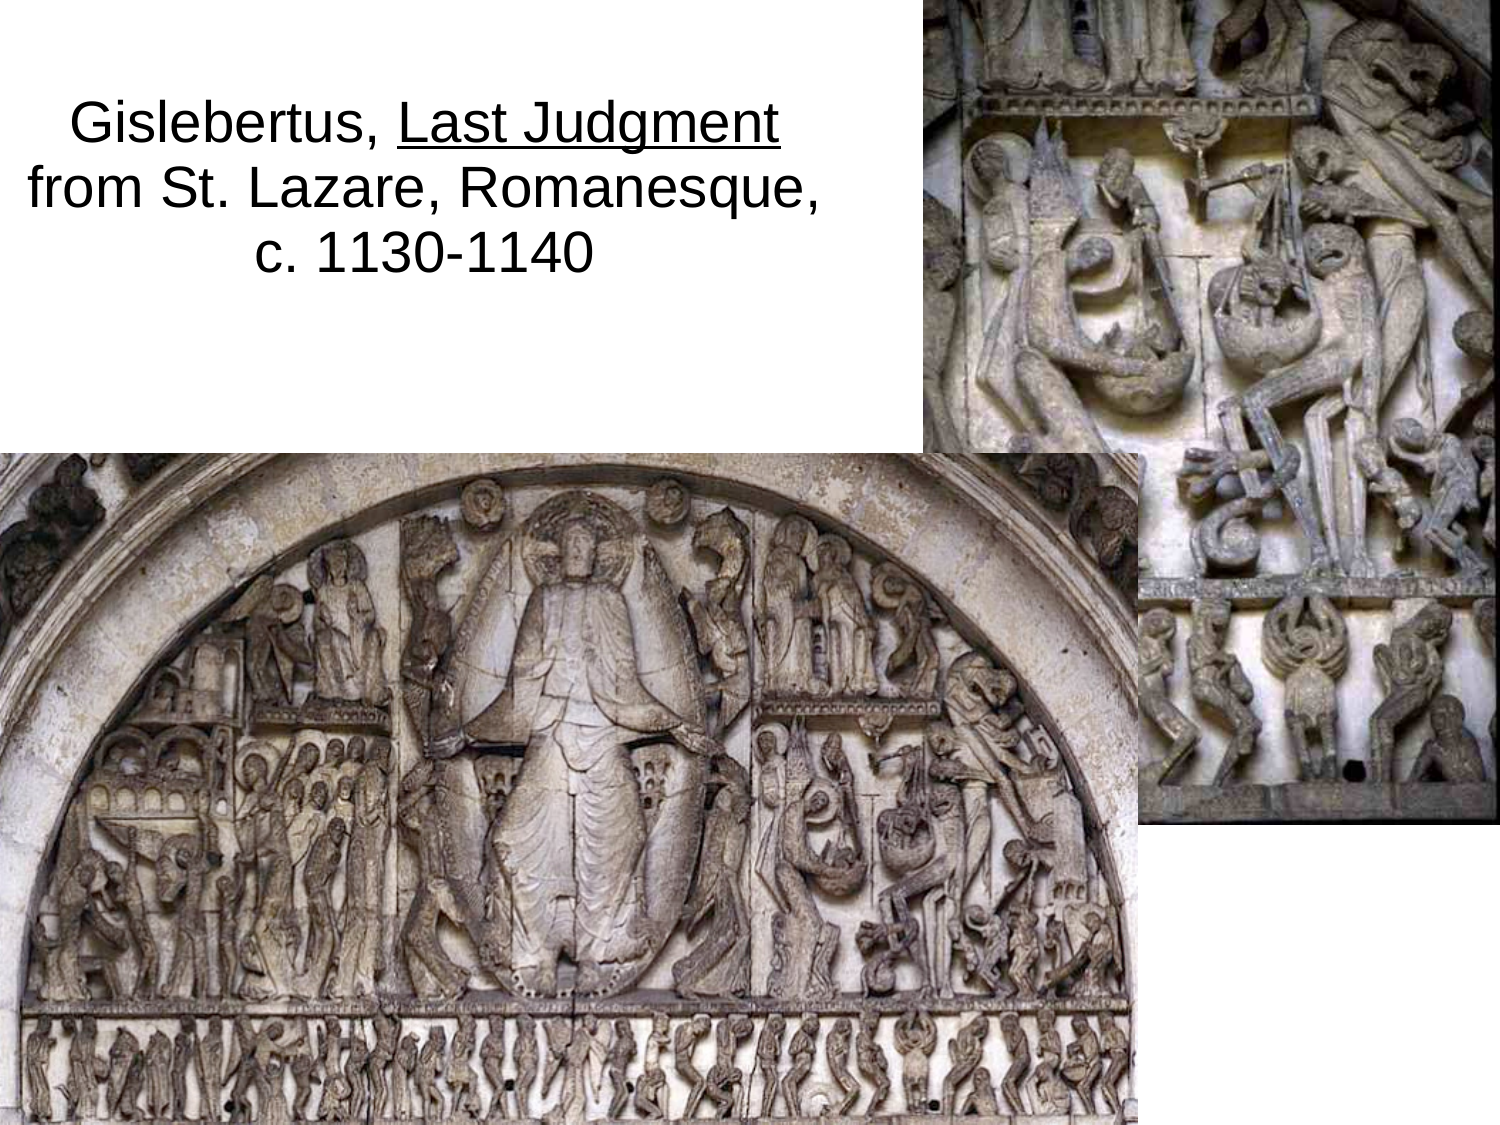

# Gislebertus, Last Judgment from St. Lazare, Romanesque, c. 1130-1140